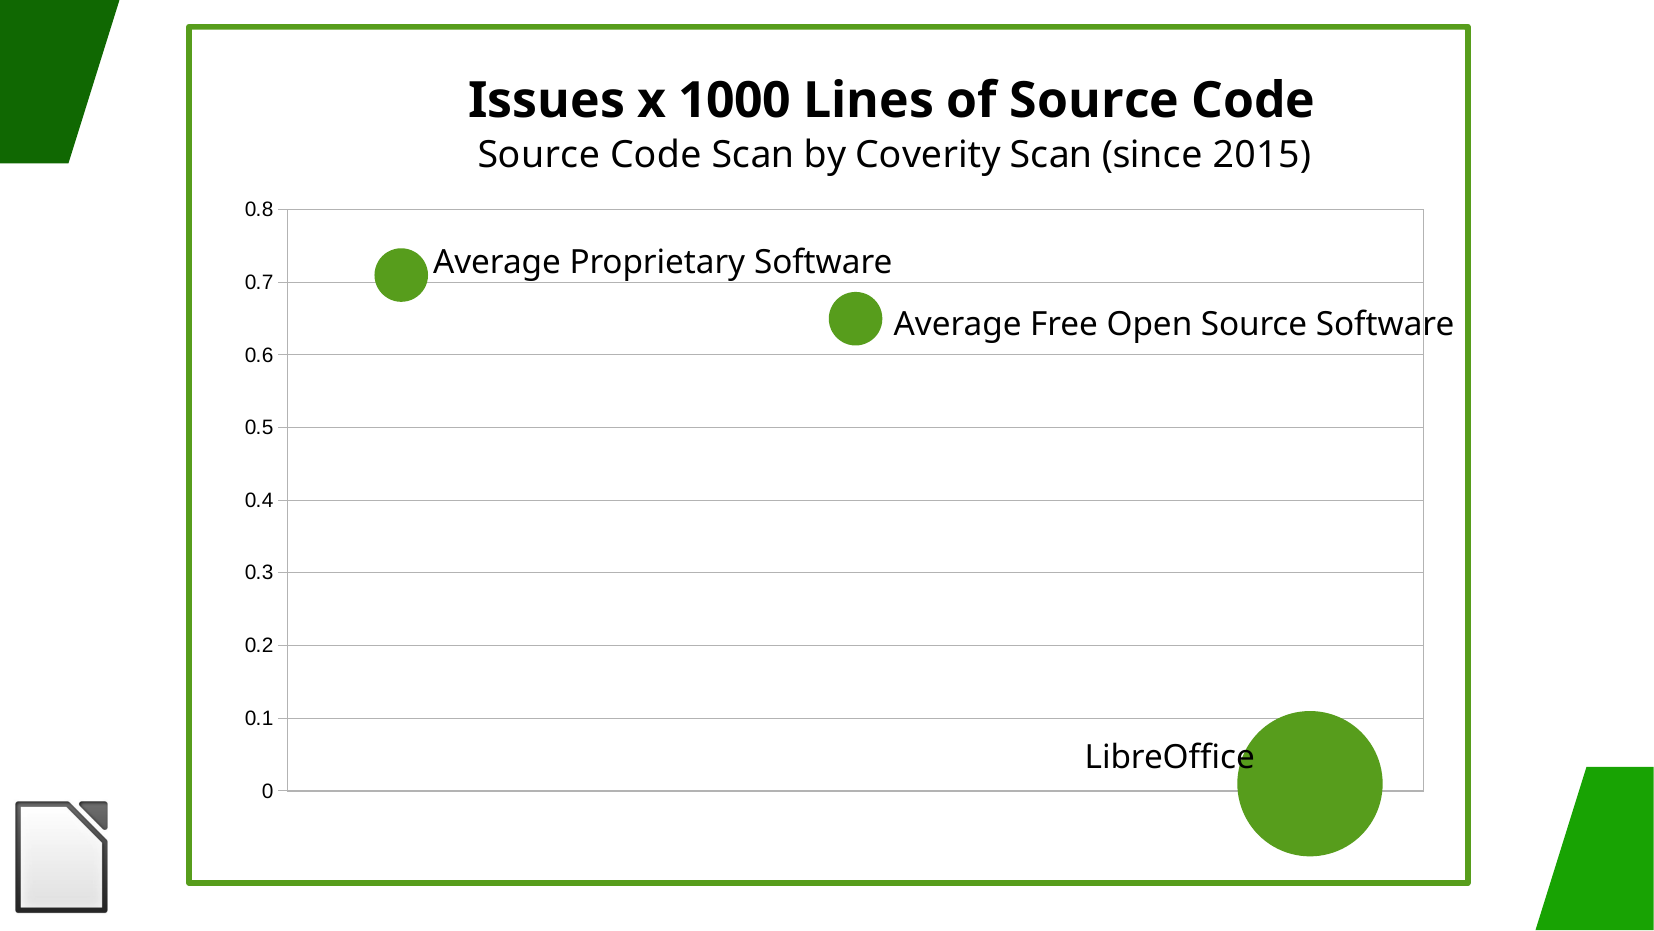

### Chart: Issues x 1000 Lines of Source Code
Source Code Scan by Coverity Scan (since 2015)
| Category | Column B |
|---|---|Average Proprietary Software
Average Free Open Source Software
LibreOffice